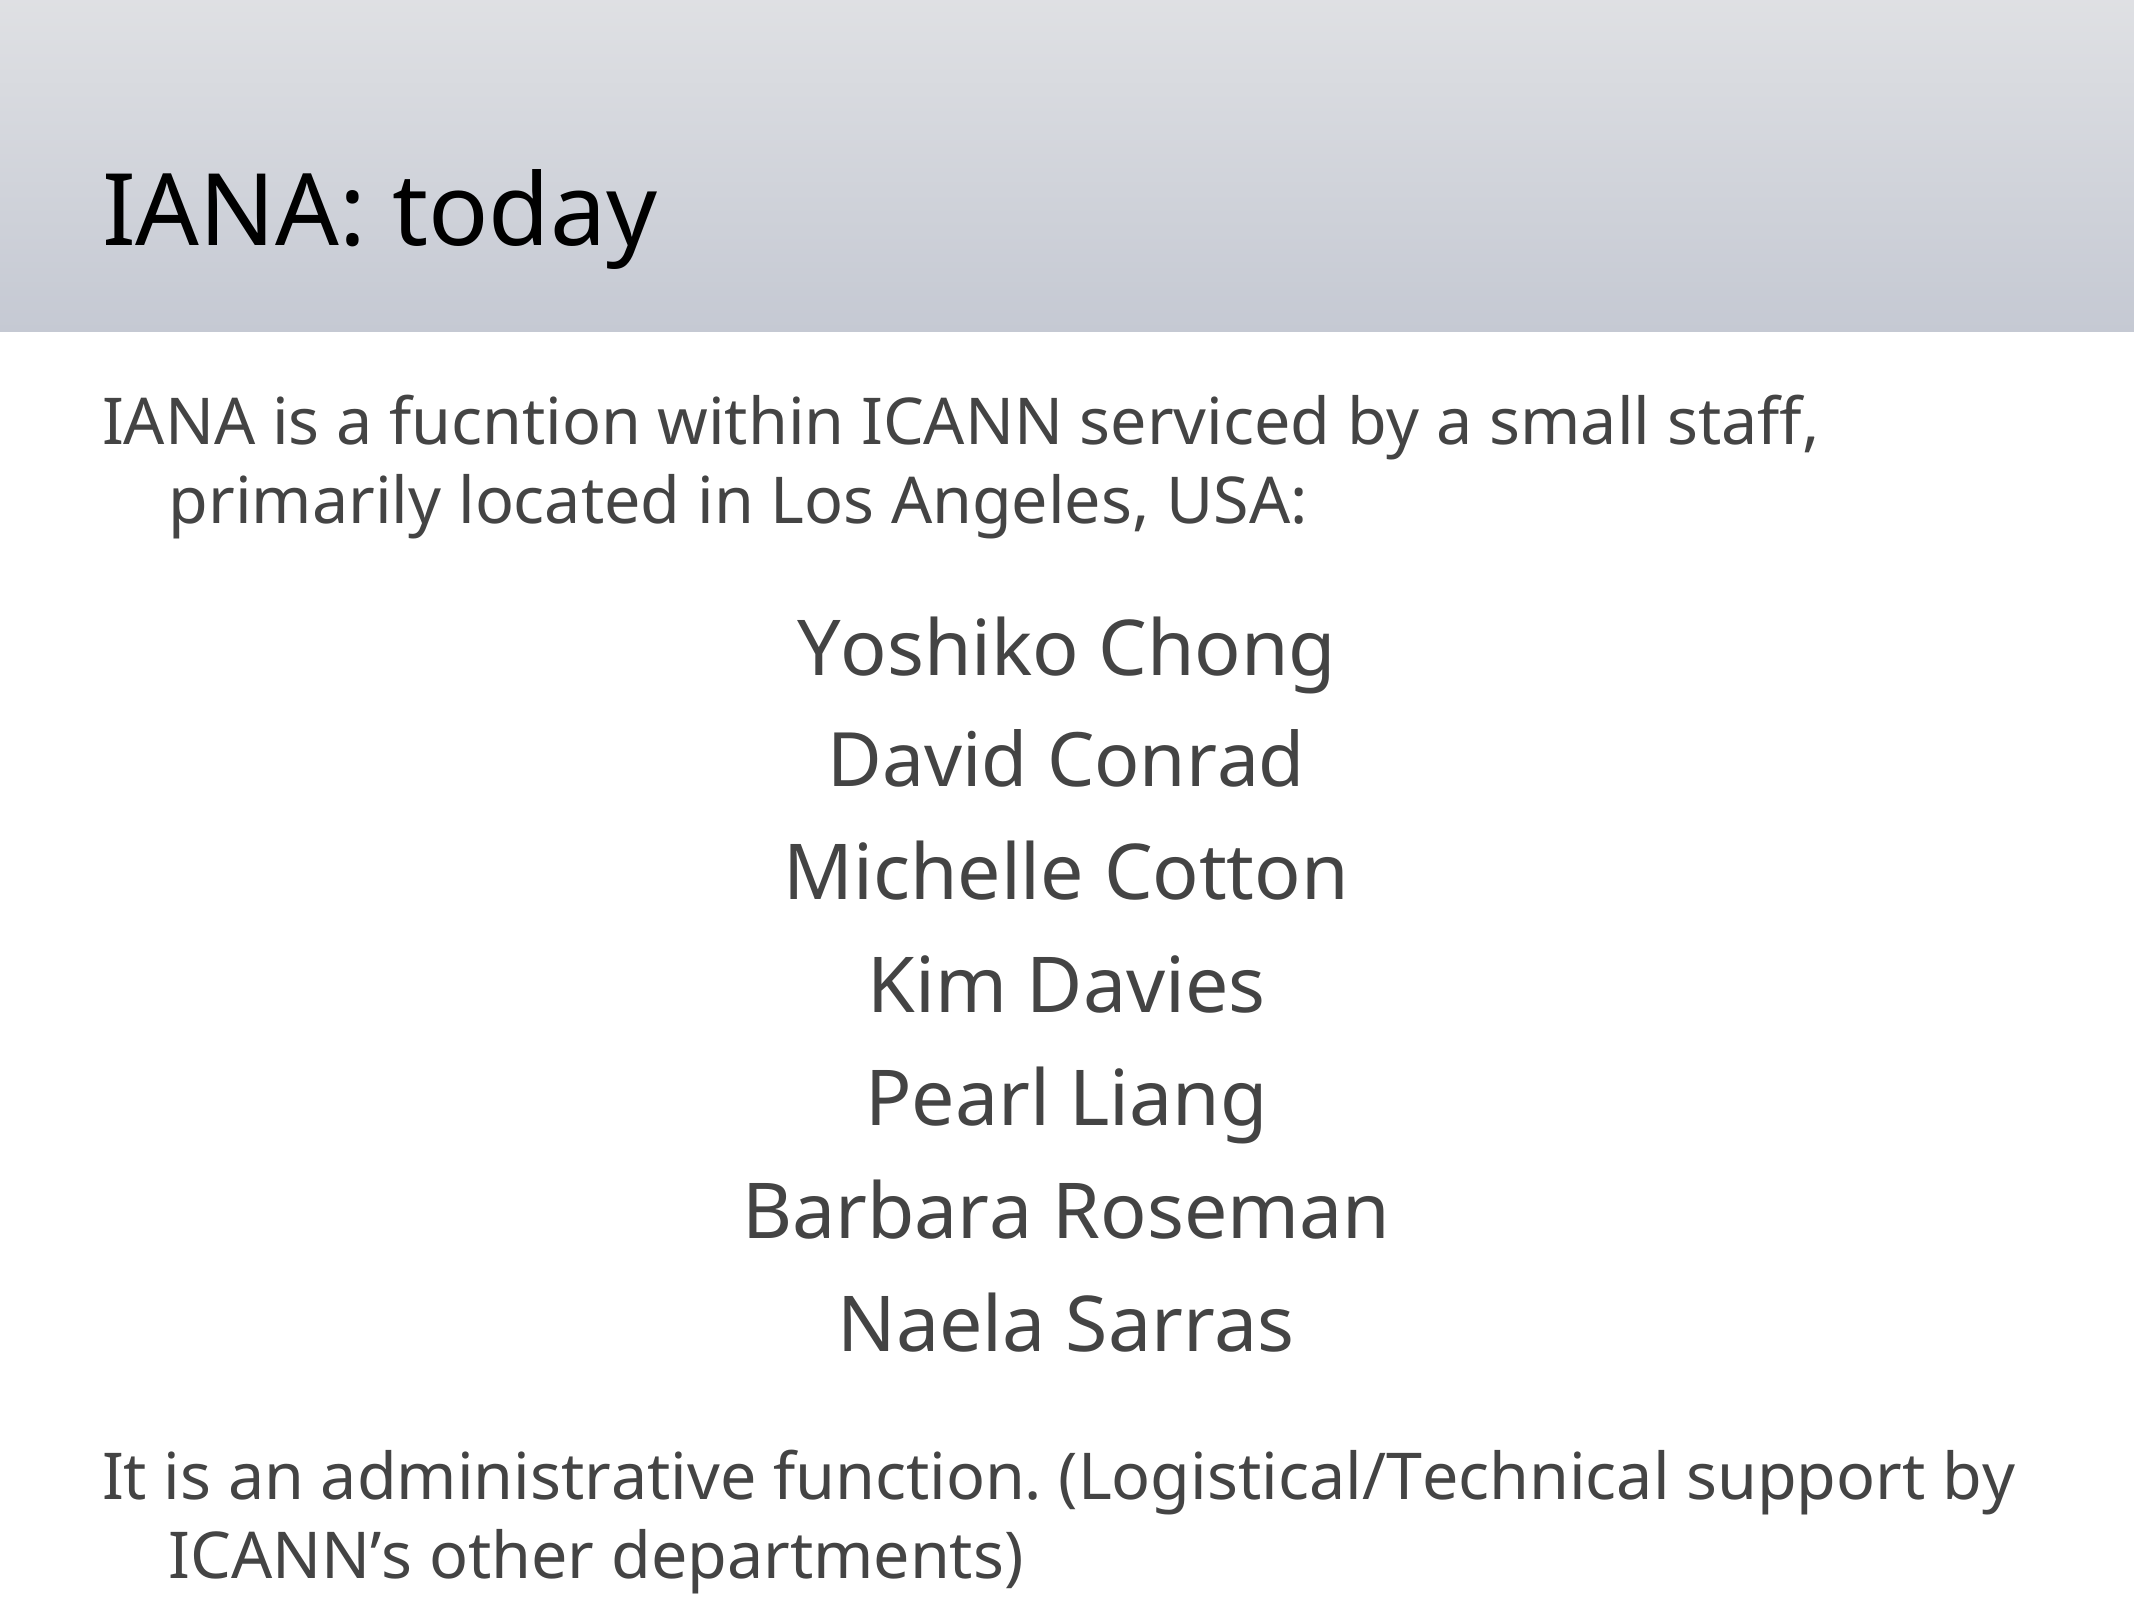

IANA: today
# IANA is a fucntion within ICANN serviced by a small staff, primarily located in Los Angeles, USA:
Yoshiko Chong
David Conrad
Michelle Cotton
Kim Davies
Pearl Liang
Barbara Roseman
Naela Sarras
It is an administrative function. (Logistical/Technical support by ICANN’s other departments)